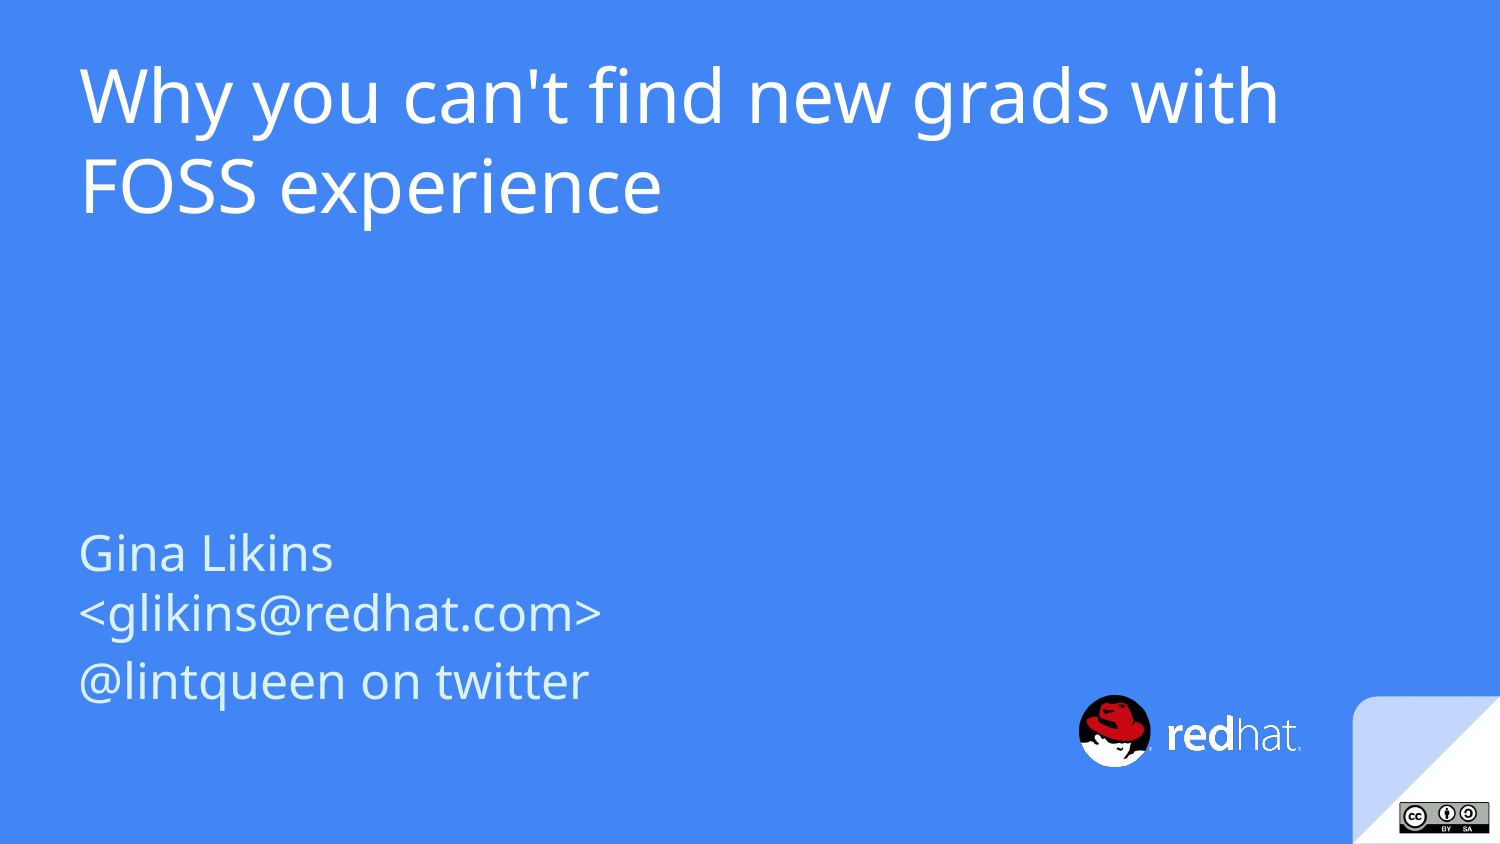

# Why you can't find new grads with FOSS experience
Gina Likins
<glikins@redhat.com>
@lintqueen on twitter